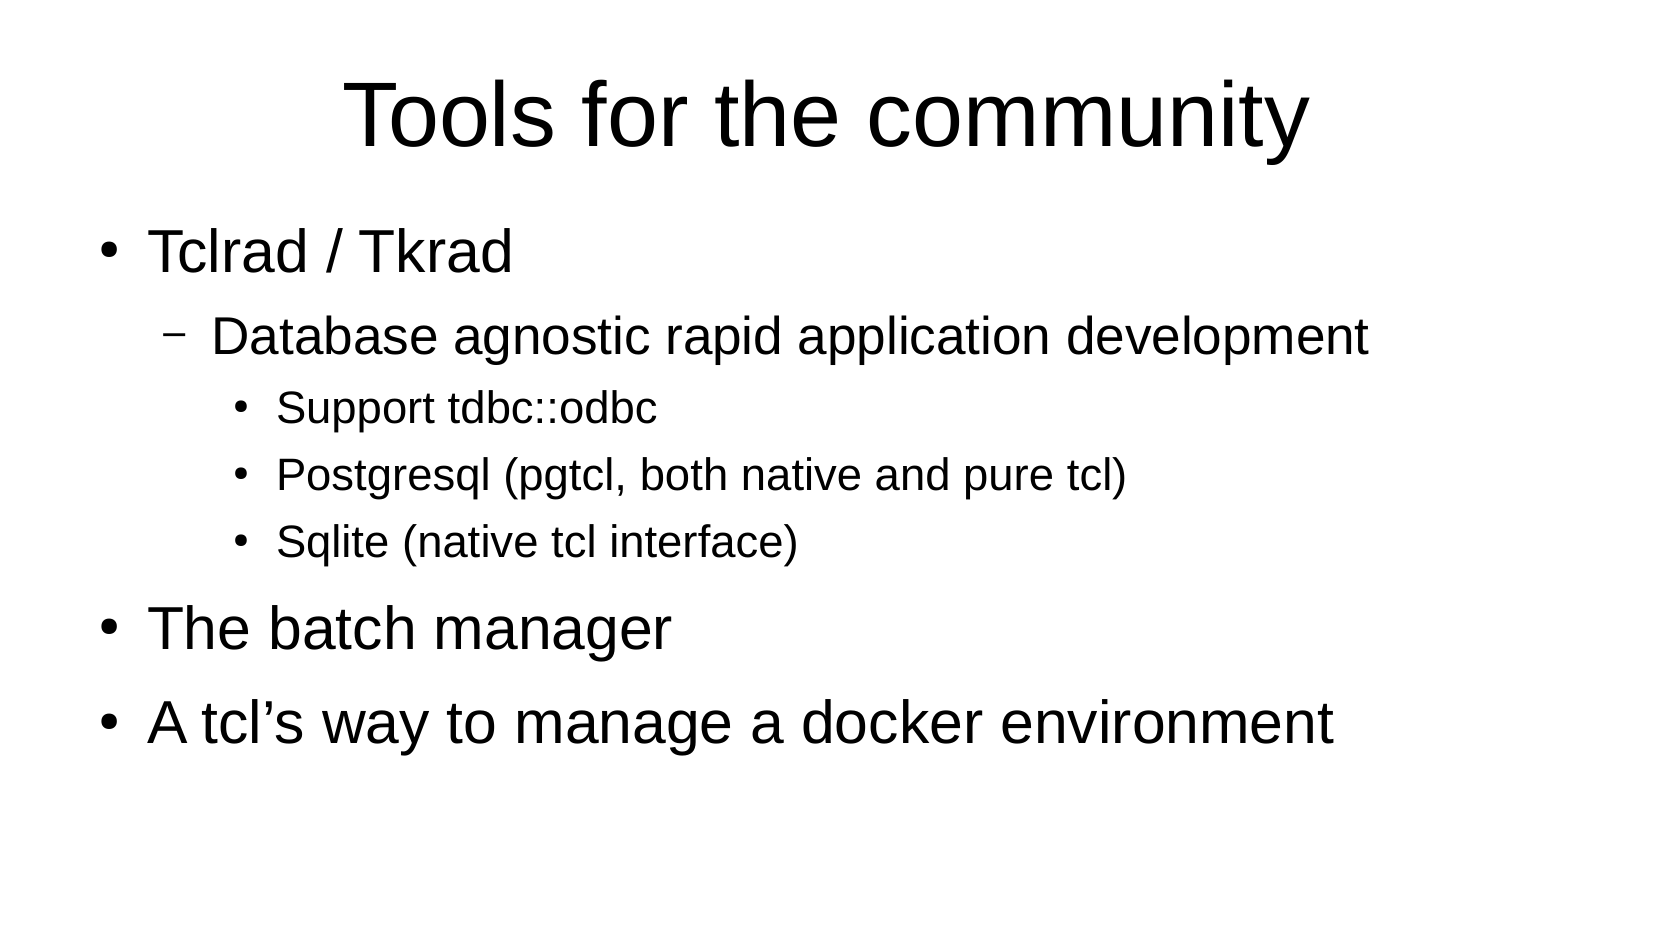

# Tools for the community
Tclrad / Tkrad
Database agnostic rapid application development
Support tdbc::odbc
Postgresql (pgtcl, both native and pure tcl)
Sqlite (native tcl interface)
The batch manager
A tcl’s way to manage a docker environment